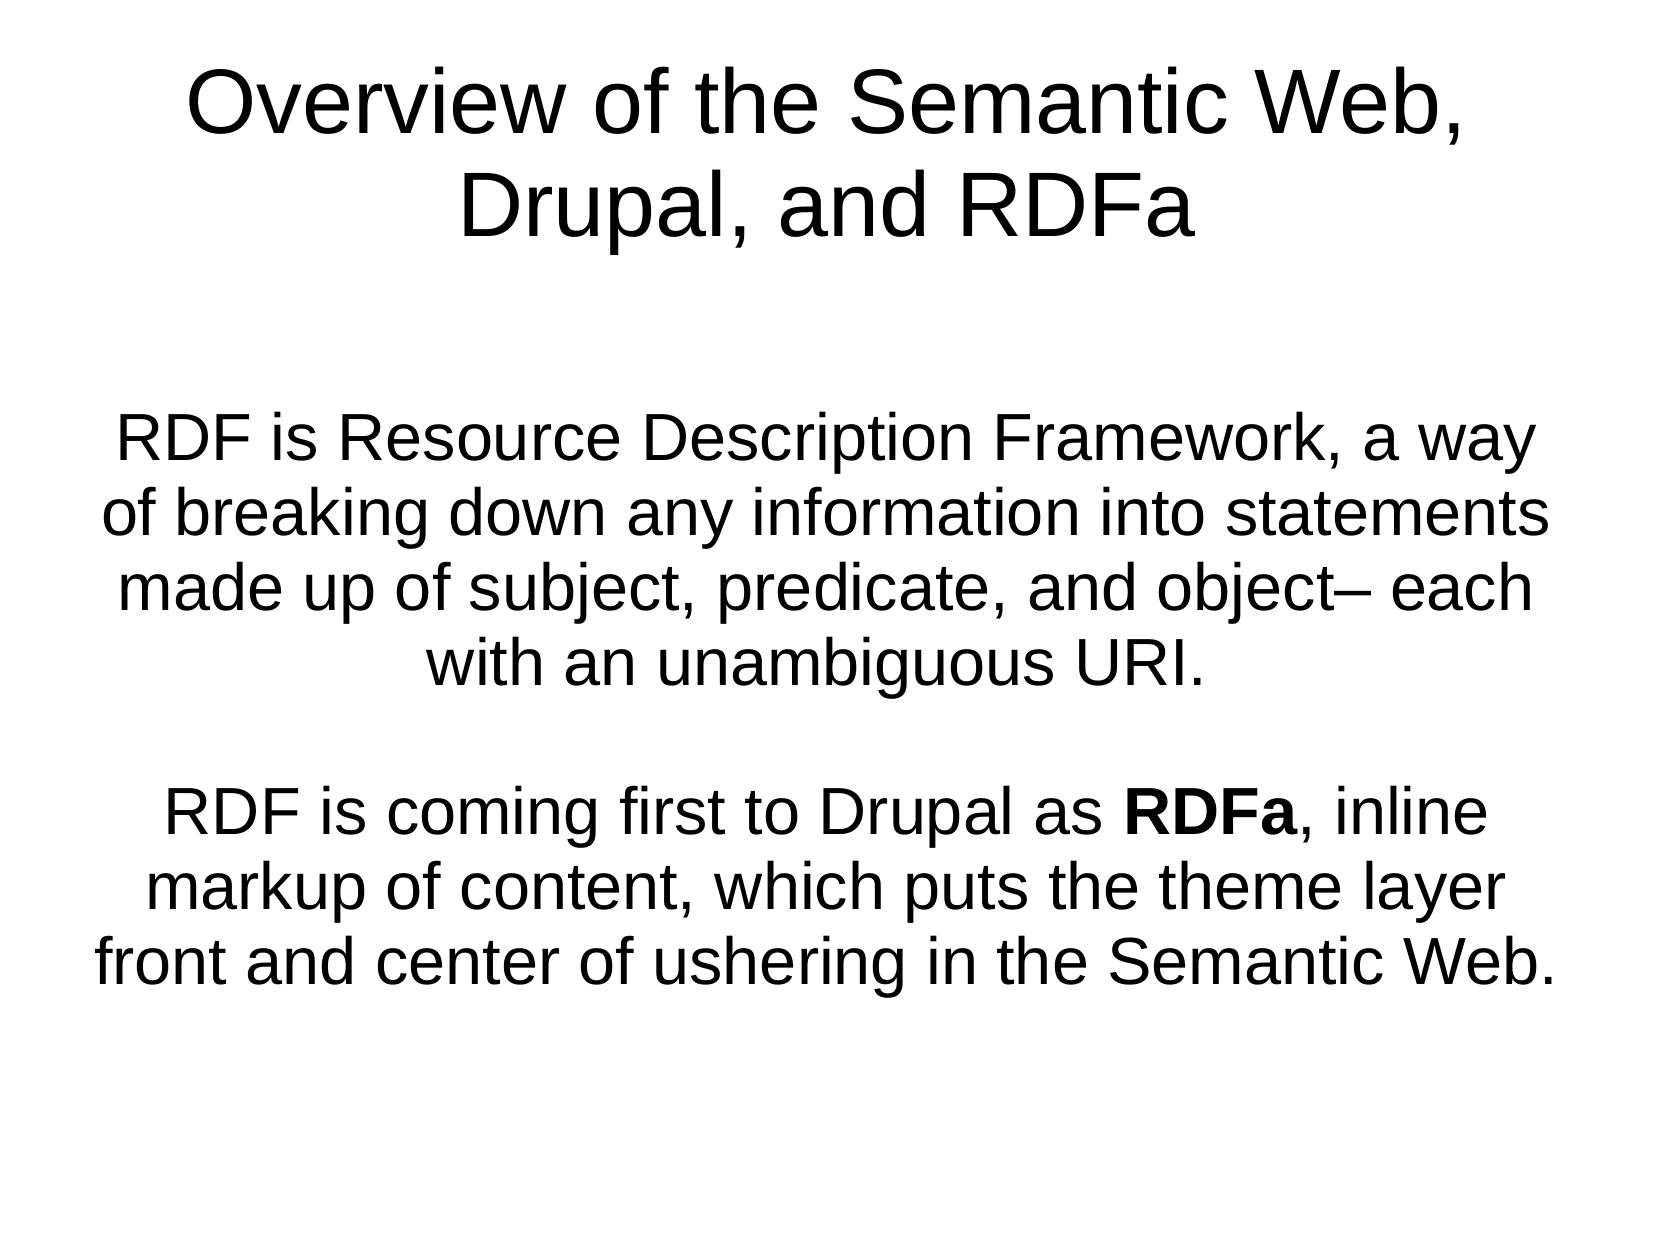

# Overview of the Semantic Web, Drupal, and RDFa
RDF is Resource Description Framework, a way of breaking down any information into statements made up of subject, predicate, and object– each with an unambiguous URI.
RDF is coming first to Drupal as RDFa, inline markup of content, which puts the theme layer front and center of ushering in the Semantic Web.